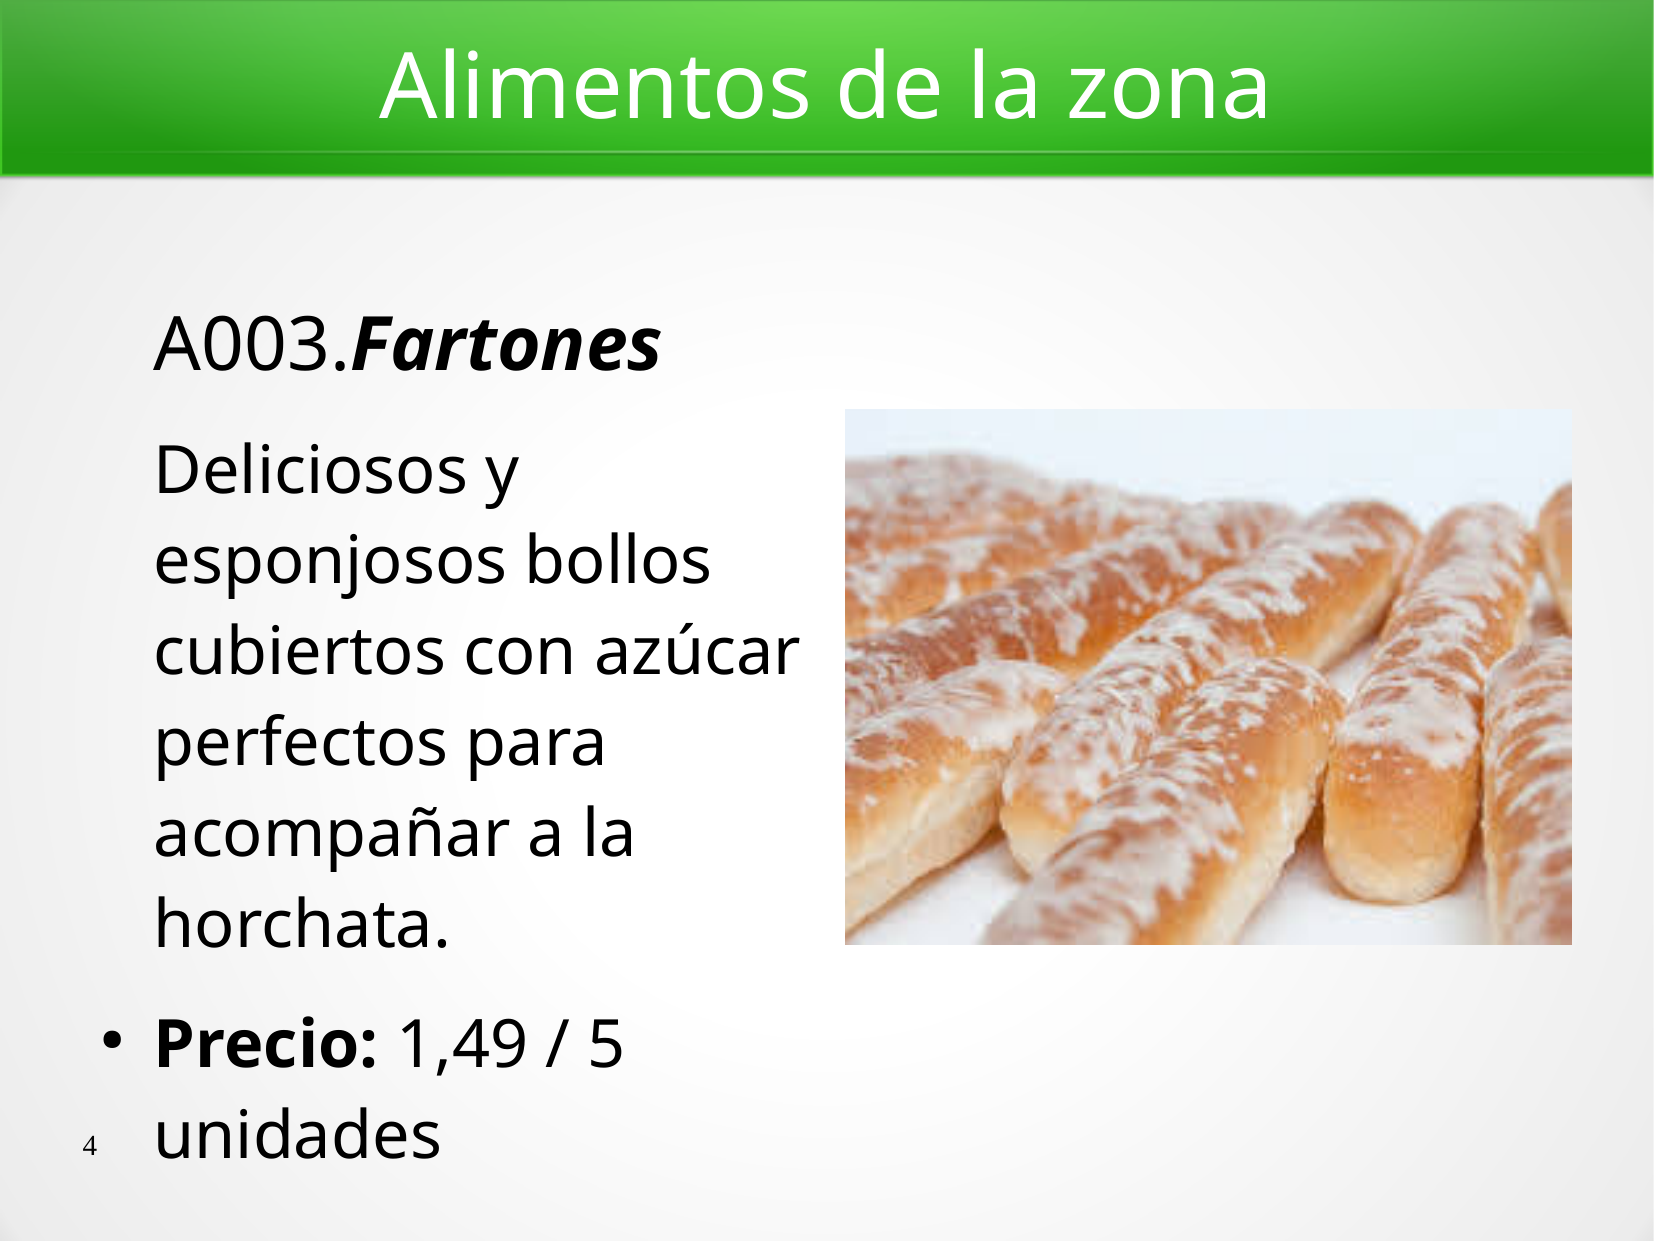

# Alimentos de la zona
A003.Fartones
Deliciosos y esponjosos bollos cubiertos con azúcar perfectos para acompañar a la horchata.
Precio: 1,49 / 5 unidades
4